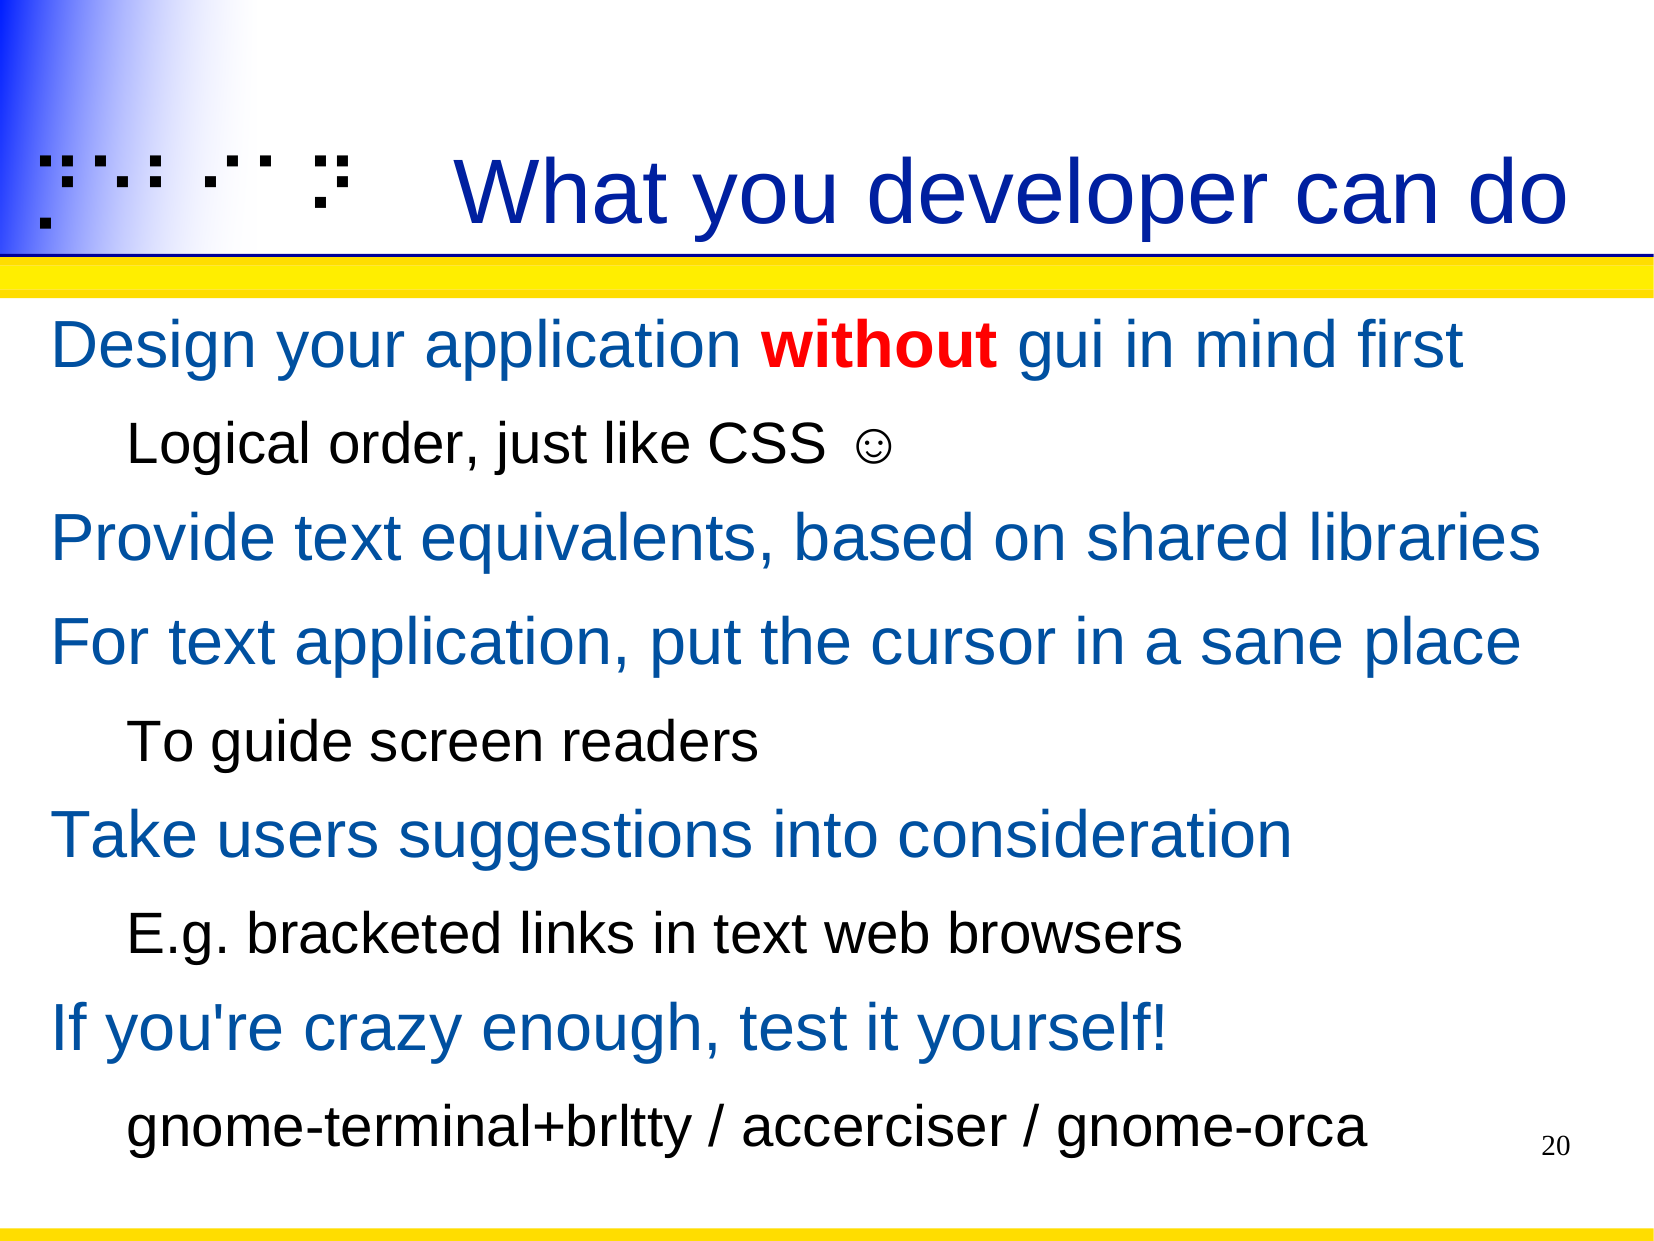

# What you developer can do
Design your application without gui in mind first
Logical order, just like CSS ☺
Provide text equivalents, based on shared libraries
For text application, put the cursor in a sane place
To guide screen readers
Take users suggestions into consideration
E.g. bracketed links in text web browsers
If you're crazy enough, test it yourself!
gnome-terminal+brltty / accerciser / gnome-orca
20